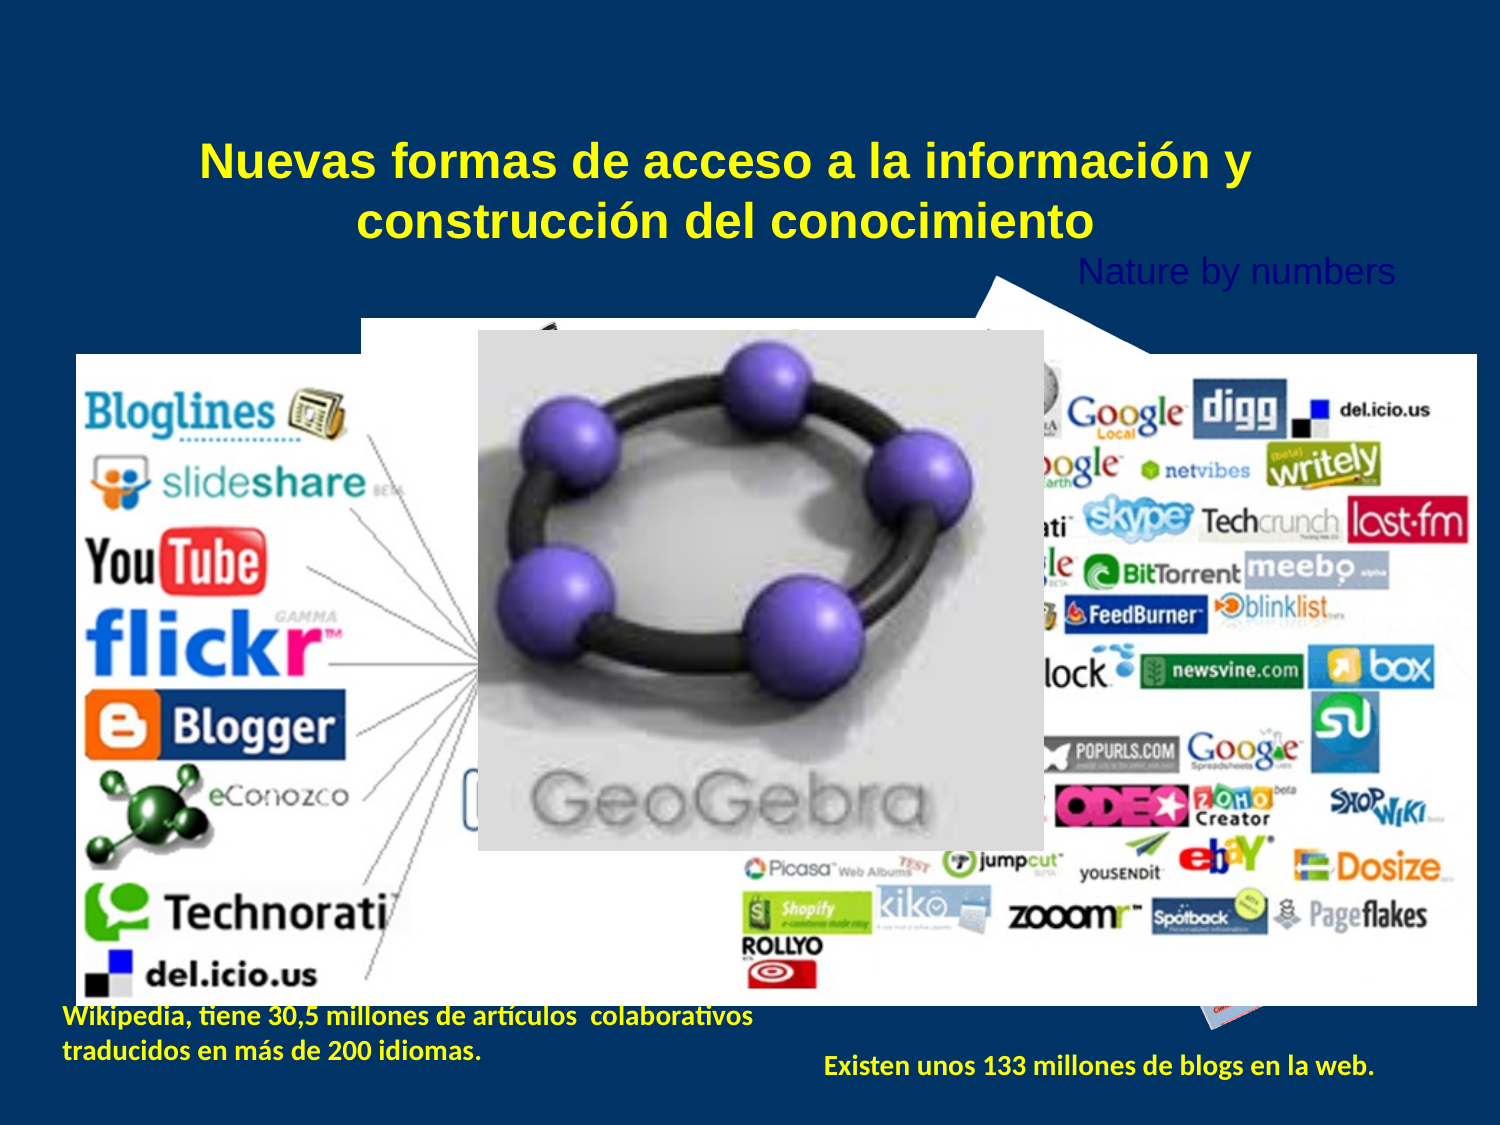

# Nuevas formas de acceso a la información y construcción del conocimiento
Nature by numbers
Cada día se suben 144.000 horas de vídeos.
Cada mes se reproducen más de 6000 millones de horas de vídeo
Google 70.000 millones de consultas diarias
Wikipedia, tiene 30,5 millones de artículos colaborativos traducidos en más de 200 idiomas.
Existen unos 133 millones de blogs en la web.